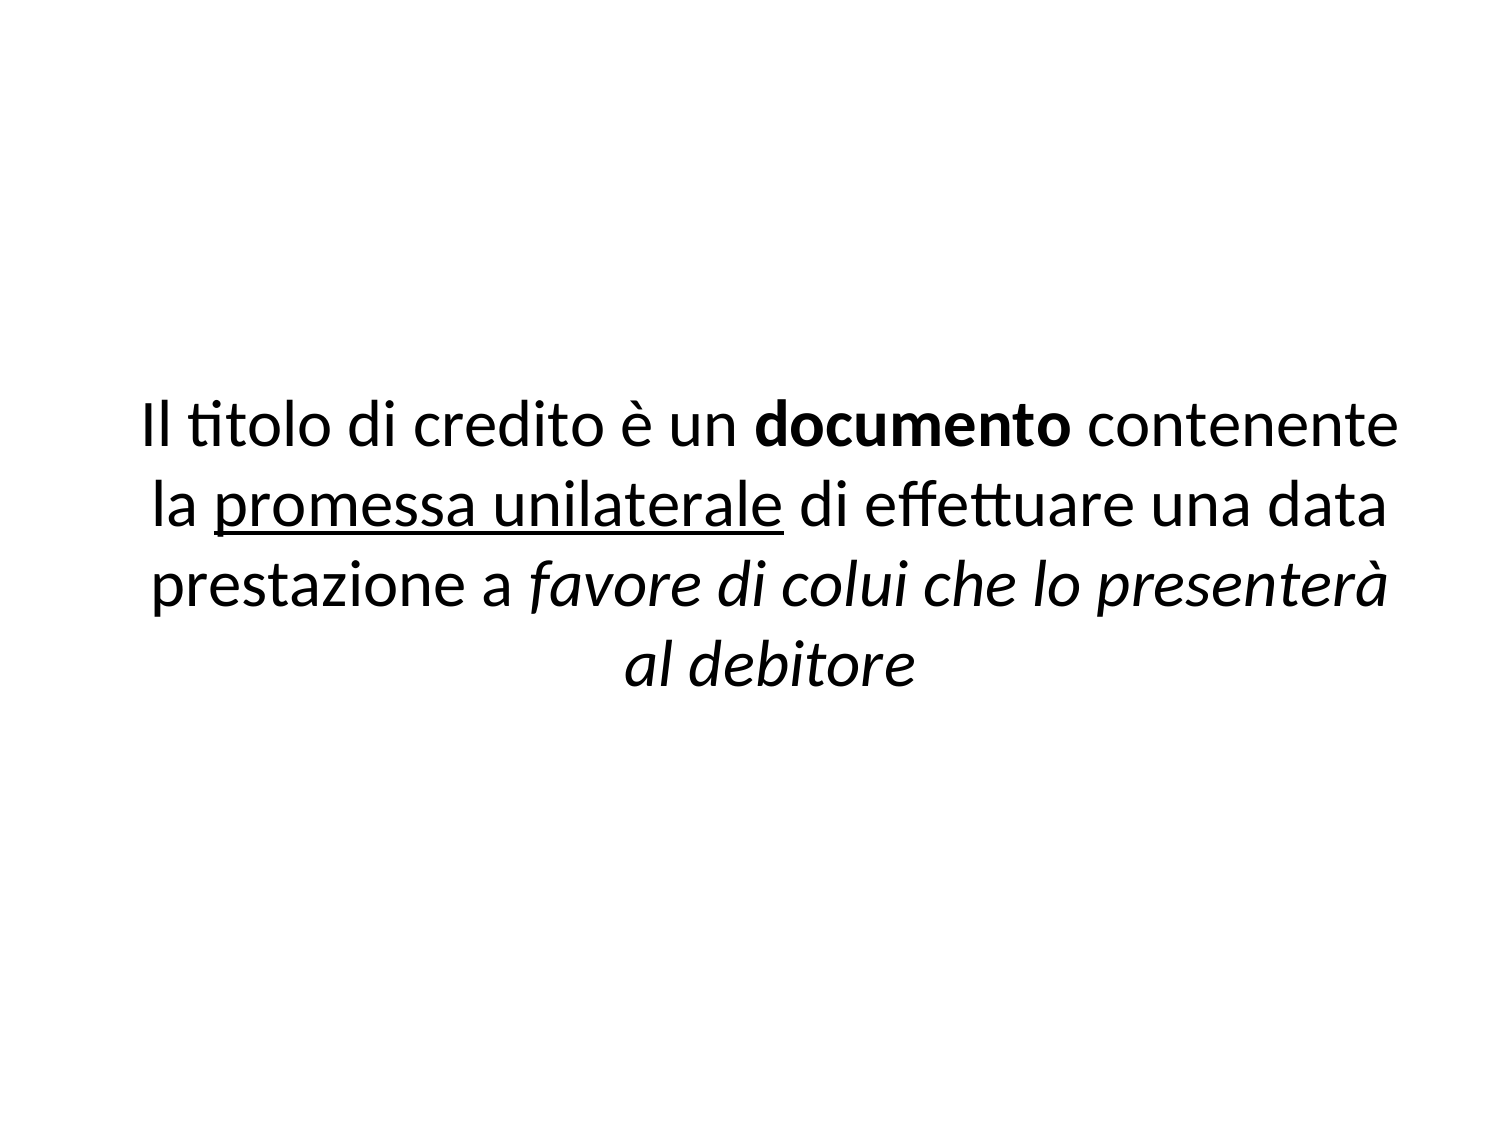

# Il titolo di credito è un documento contenente la promessa unilaterale di effettuare una data prestazione a favore di colui che lo presenterà al debitore